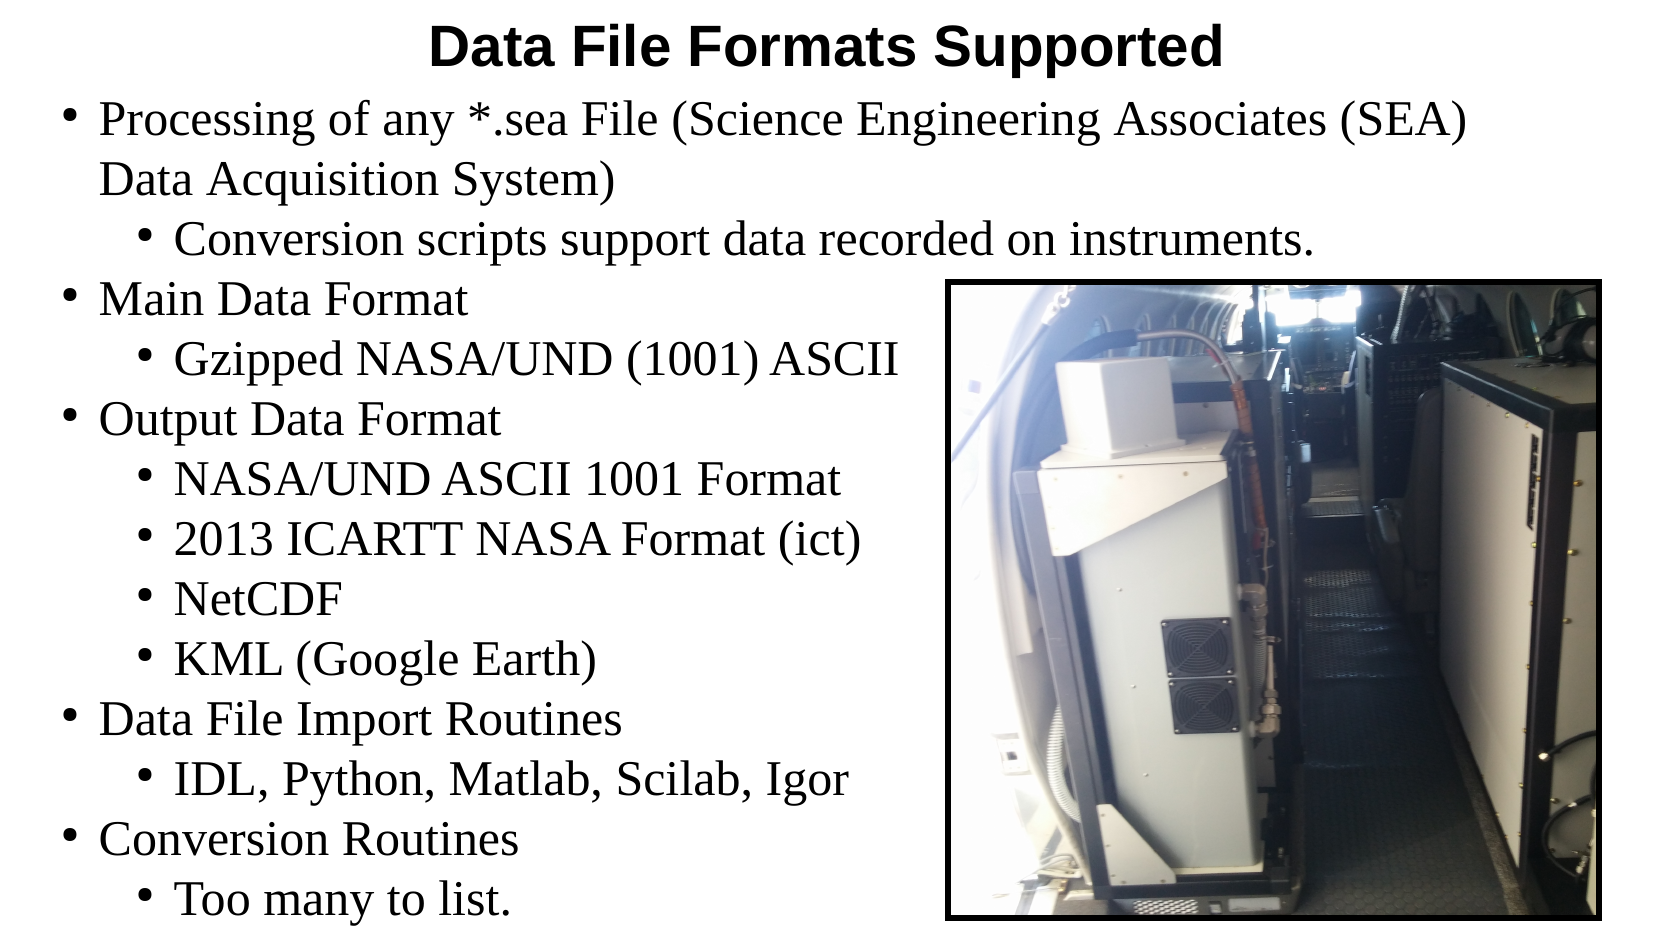

Data File Formats Supported
# Processing of any *.sea File (Science Engineering Associates (SEA)
Data Acquisition System)
Conversion scripts support data recorded on instruments.
Main Data Format
Gzipped NASA/UND (1001) ASCII
Output Data Format
NASA/UND ASCII 1001 Format
2013 ICARTT NASA Format (ict)
NetCDF
KML (Google Earth)
Data File Import Routines
IDL, Python, Matlab, Scilab, Igor
Conversion Routines
Too many to list.